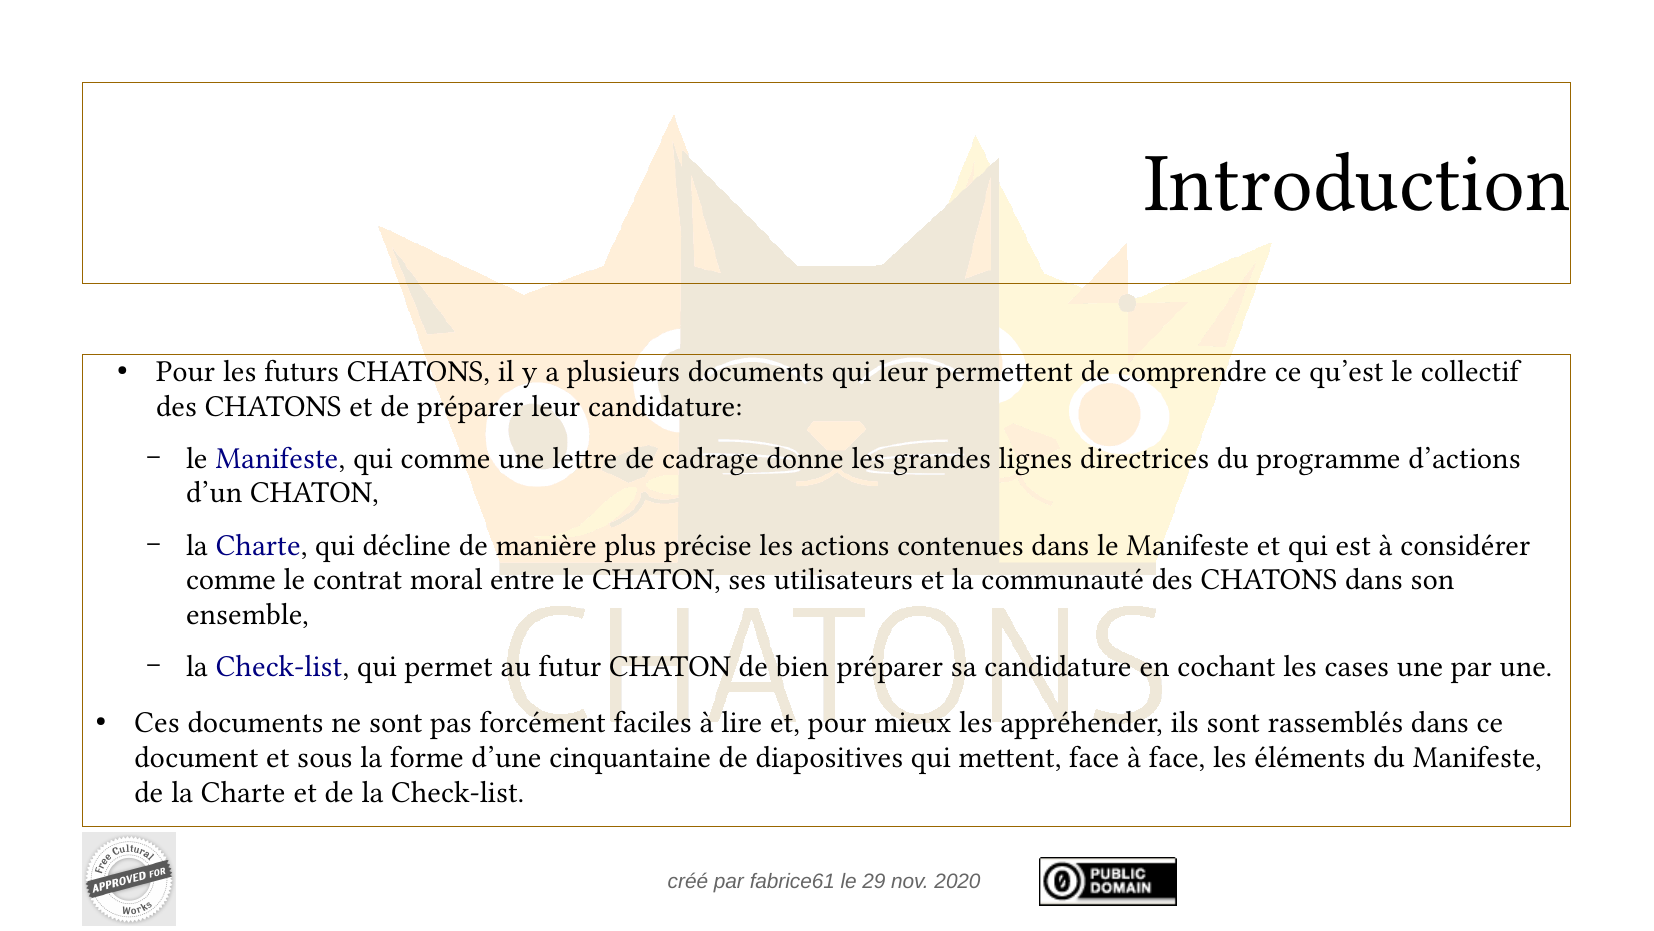

# Introduction
Pour les futurs CHATONS, il y a plusieurs documents qui leur permettent de comprendre ce qu’est le collectif des CHATONS et de préparer leur candidature:
le Manifeste, qui comme une lettre de cadrage donne les grandes lignes directrices du programme d’actions d’un CHATON,
la Charte, qui décline de manière plus précise les actions contenues dans le Manifeste et qui est à considérer comme le contrat moral entre le CHATON, ses utilisateurs et la communauté des CHATONS dans son ensemble,
la Check-list, qui permet au futur CHATON de bien préparer sa candidature en cochant les cases une par une.
Ces documents ne sont pas forcément faciles à lire et, pour mieux les appréhender, ils sont rassemblés dans ce document et sous la forme d’une cinquantaine de diapositives qui mettent, face à face, les éléments du Manifeste, de la Charte et de la Check-list.